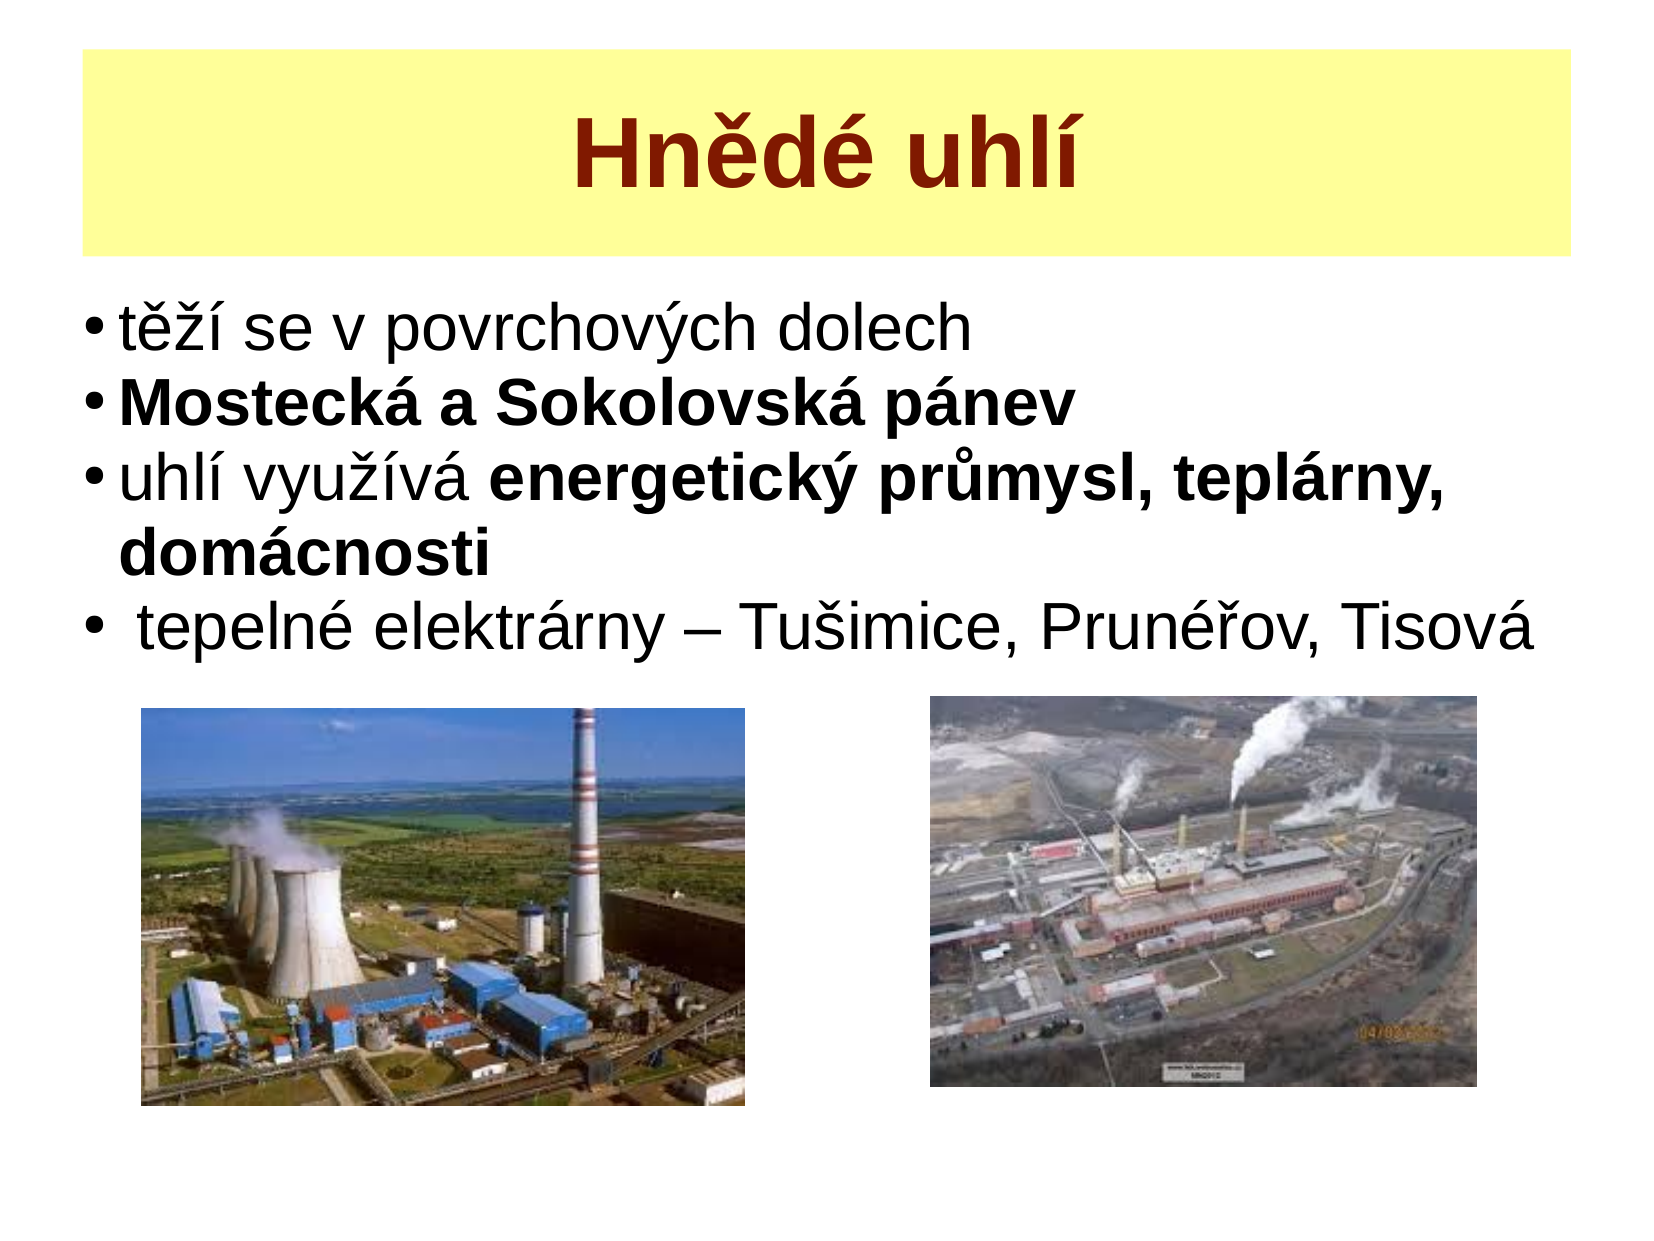

# Hnědé uhlí
těží se v povrchových dolech
Mostecká a Sokolovská pánev
uhlí využívá energetický průmysl, teplárny, domácnosti
 tepelné elektrárny – Tušimice, Prunéřov, Tisová